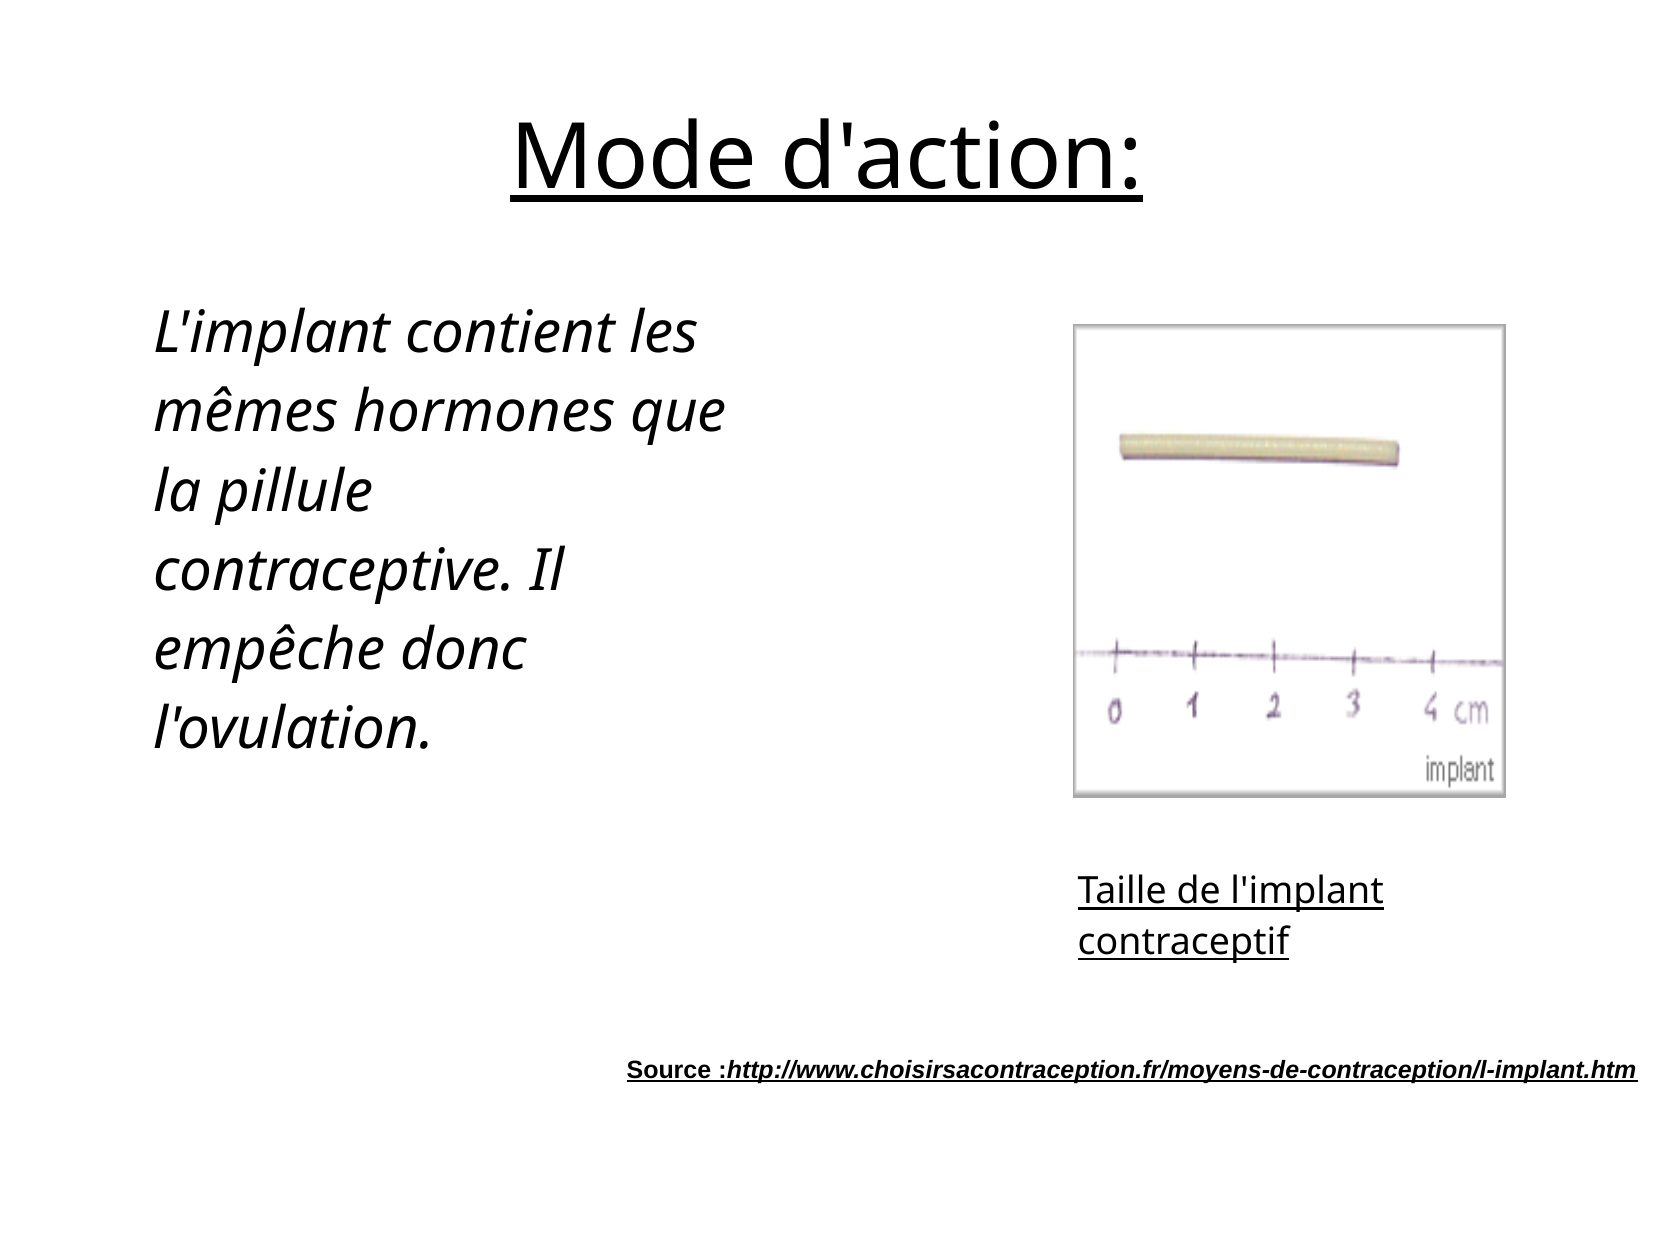

# Mode d'action:
L'implant contient les mêmes hormones que la pillule contraceptive. Il empêche donc l'ovulation.
Taille de l'implant contraceptif
Source :http://www.choisirsacontraception.fr/moyens-de-contraception/l-implant.htm